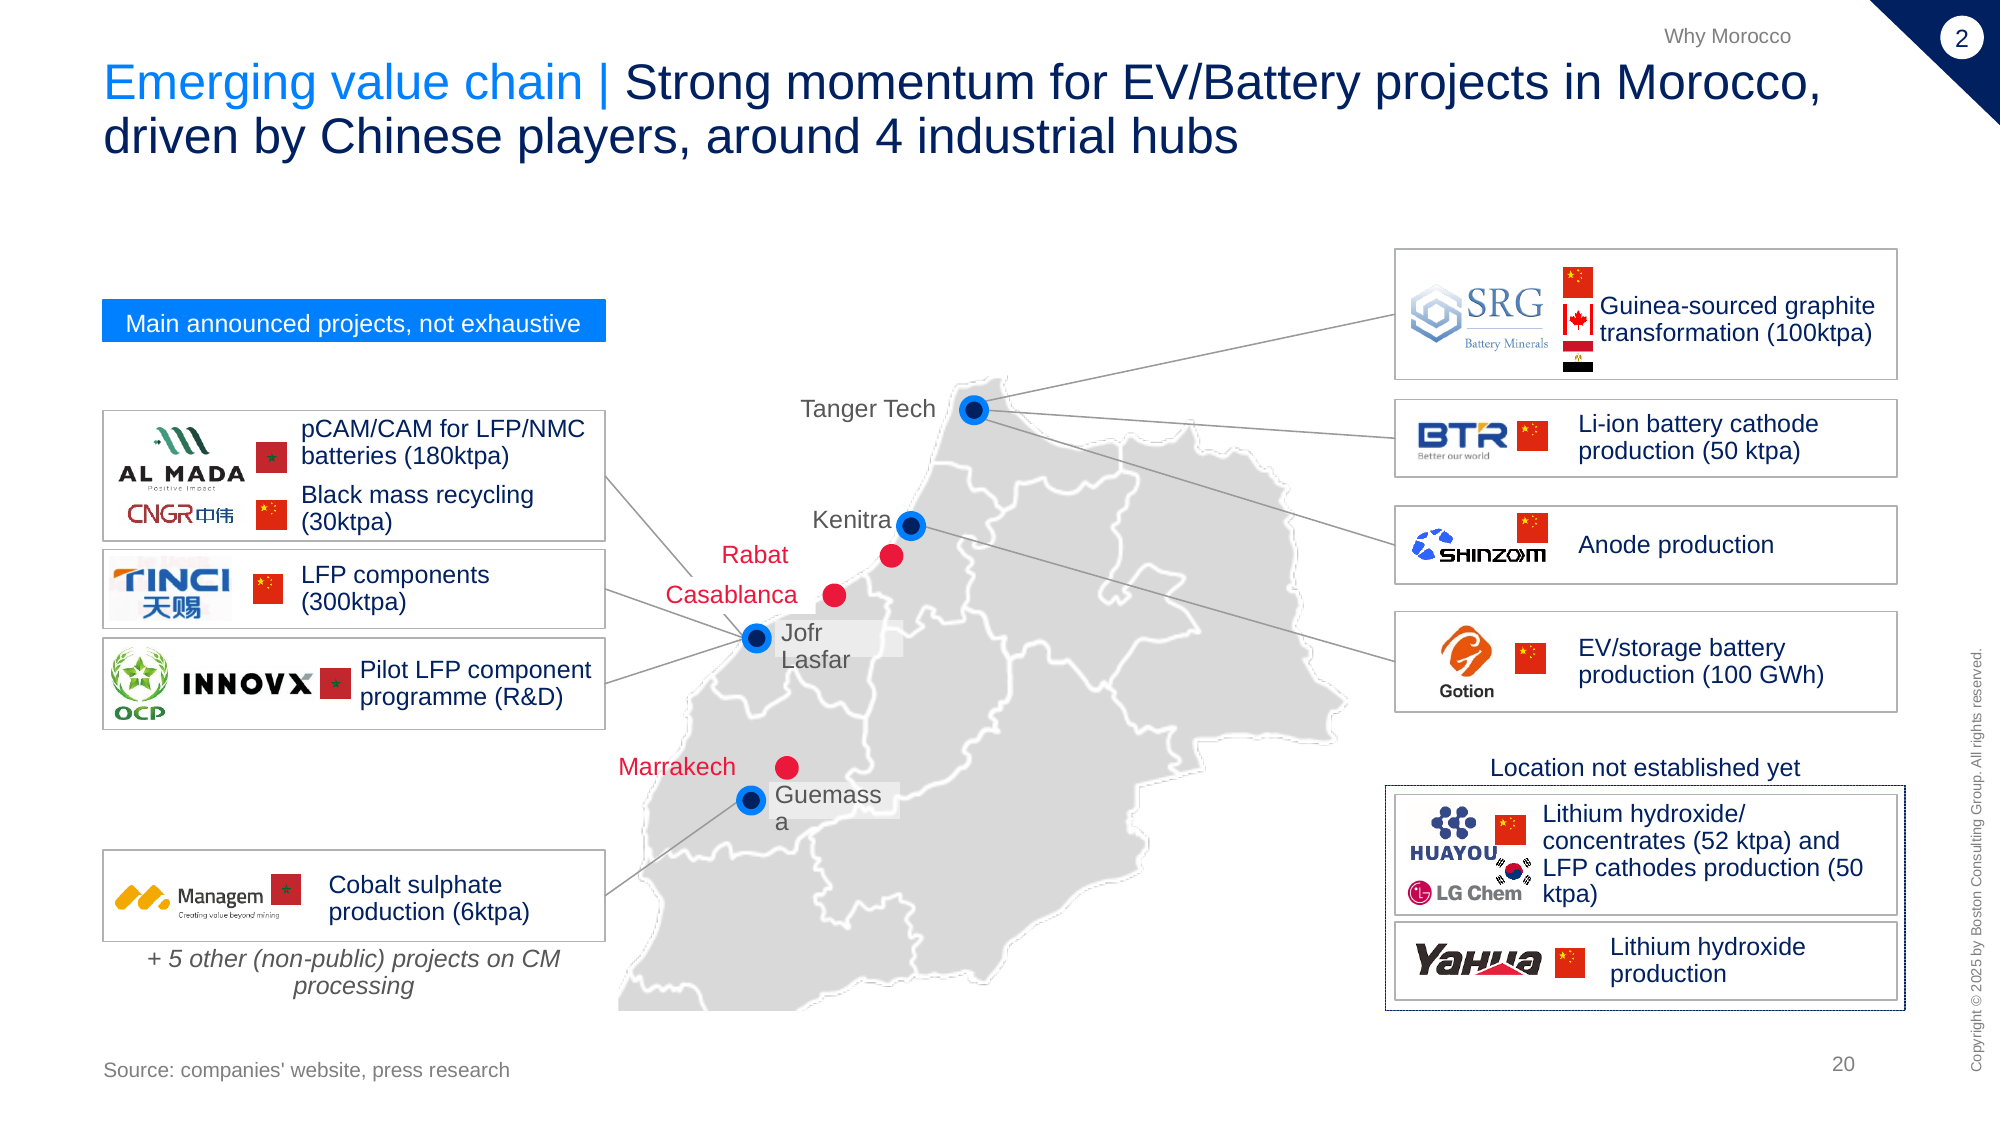

Why Morocco
2
# Emerging value chain | Strong momentum for EV/Battery projects in Morocco, driven by Chinese players, around 4 industrial hubs
Guinea-sourced graphite transformation (100ktpa)
Main announced projects, not exhaustive
Tanger Tech
Li-ion battery cathode production (50 ktpa)
pCAM/CAM for LFP/NMC batteries (180ktpa)
Black mass recycling (30ktpa)
Kenitra
Anode production
Rabat
LFP components (300ktpa)
Casablanca
Jofr Lasfar
EV/storage battery production (100 GWh)
Pilot LFP component programme (R&D)
Location not established yet
Marrakech
Guemassa
Lithium hydroxide/ concentrates (52 ktpa) and LFP cathodes production (50 ktpa)
Cobalt sulphate production (6ktpa)
Lithium hydroxide production
+ 5 other (non-public) projects on CM processing
Source: companies' website, press research